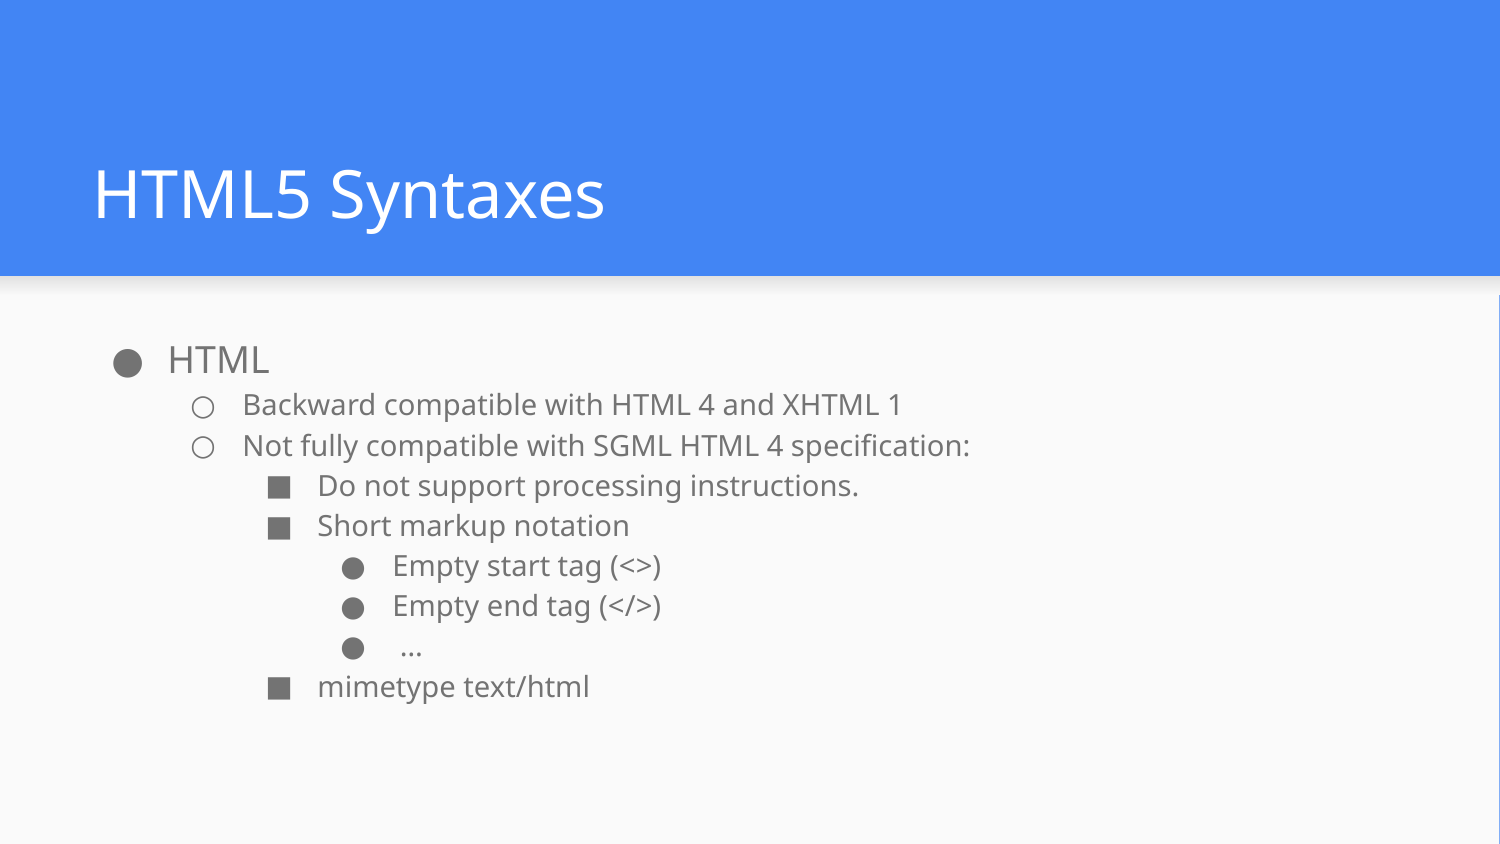

# HTML5 Syntaxes
HTML
Backward compatible with HTML 4 and XHTML 1
Not fully compatible with SGML HTML 4 specification:
Do not support processing instructions.
Short markup notation
Empty start tag (<>)
Empty end tag (</>)
 …
mimetype text/html